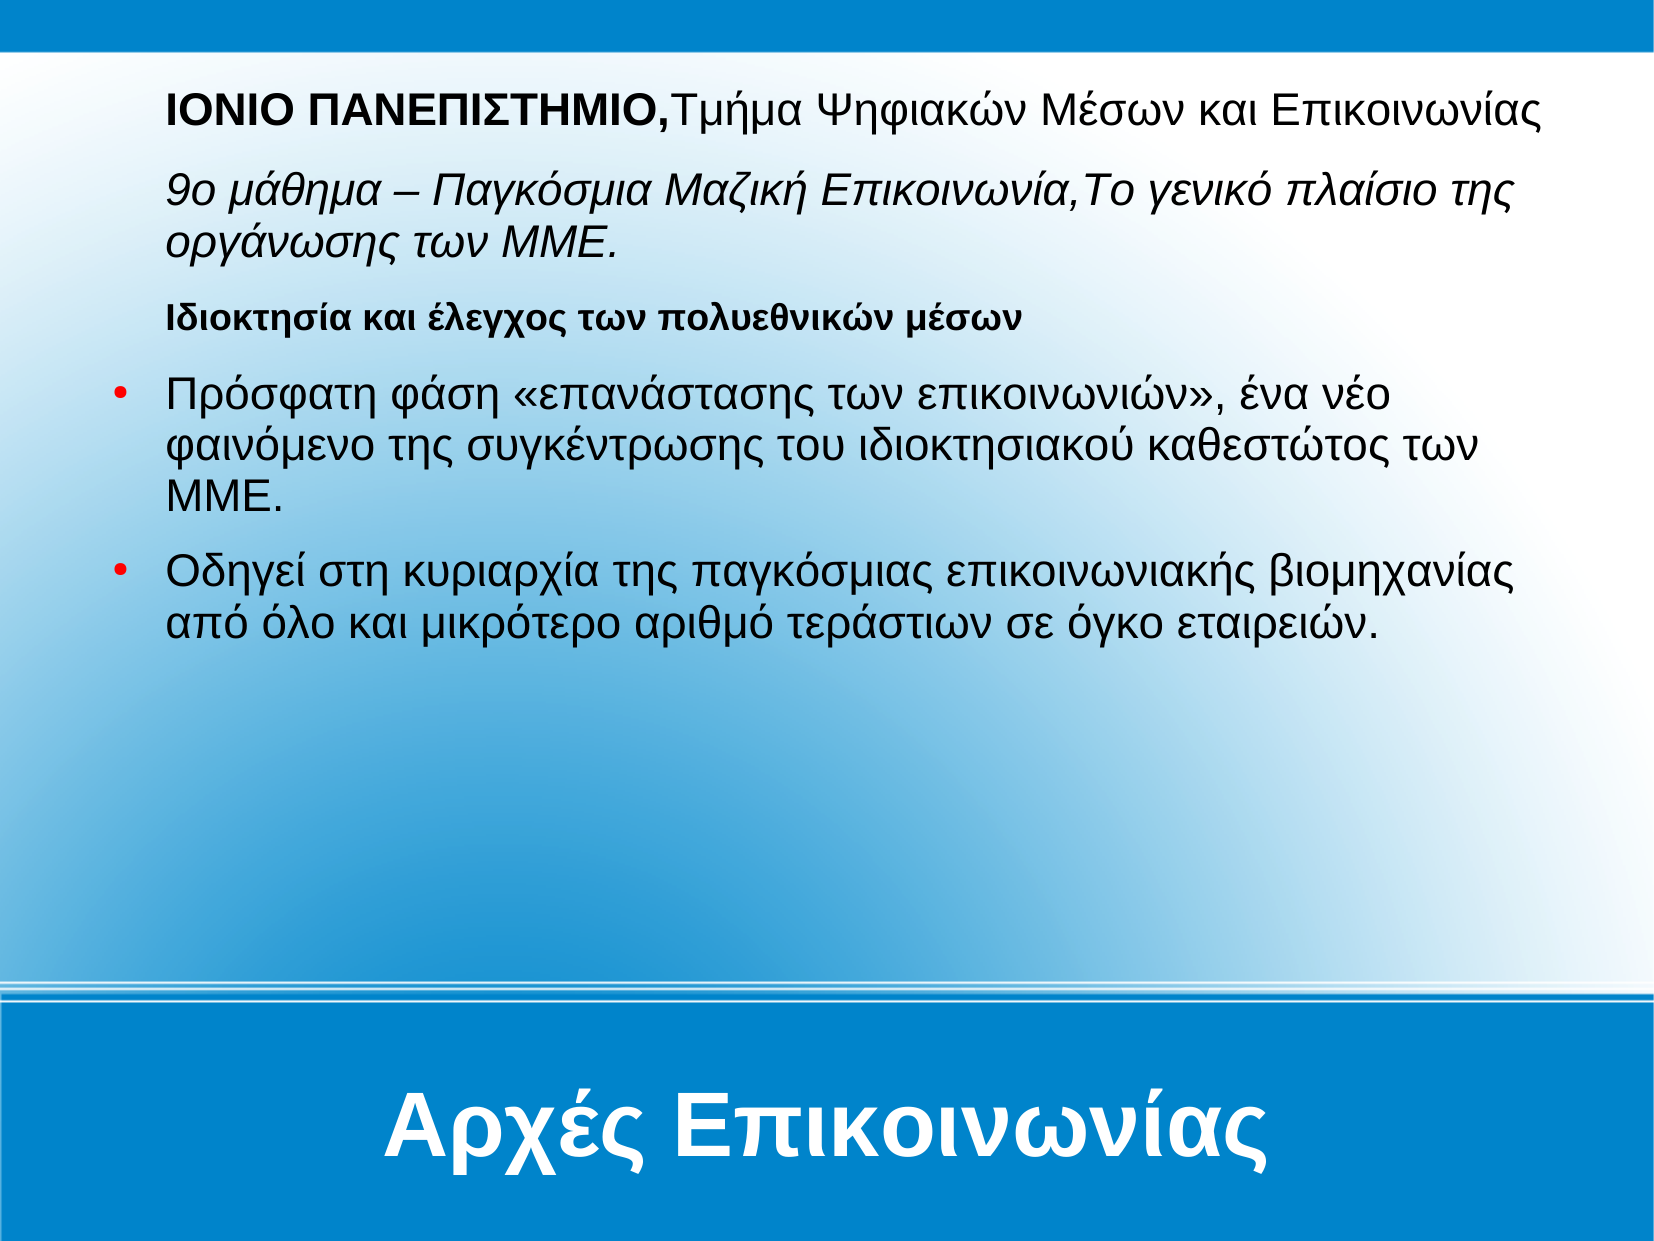

ΙΟΝΙΟ ΠΑΝΕΠΙΣΤΗΜΙΟ,Τμήμα Ψηφιακών Μέσων και Επικοινωνίας
9ο μάθημα – Παγκόσμια Μαζική Επικοινωνία,Το γενικό πλαίσιο της οργάνωσης των ΜΜΕ.
Ιδιοκτησία και έλεγχος των πολυεθνικών μέσων
Πρόσφατη φάση «επανάστασης των επικοινωνιών», ένα νέο φαινόμενο της συγκέντρωσης του ιδιοκτησιακού καθεστώτος των ΜΜΕ.
Οδηγεί στη κυριαρχία της παγκόσμιας επικοινωνιακής βιομηχανίας από όλο και μικρότερο αριθμό τεράστιων σε όγκο εταιρειών.
# Αρχές Επικοινωνίας